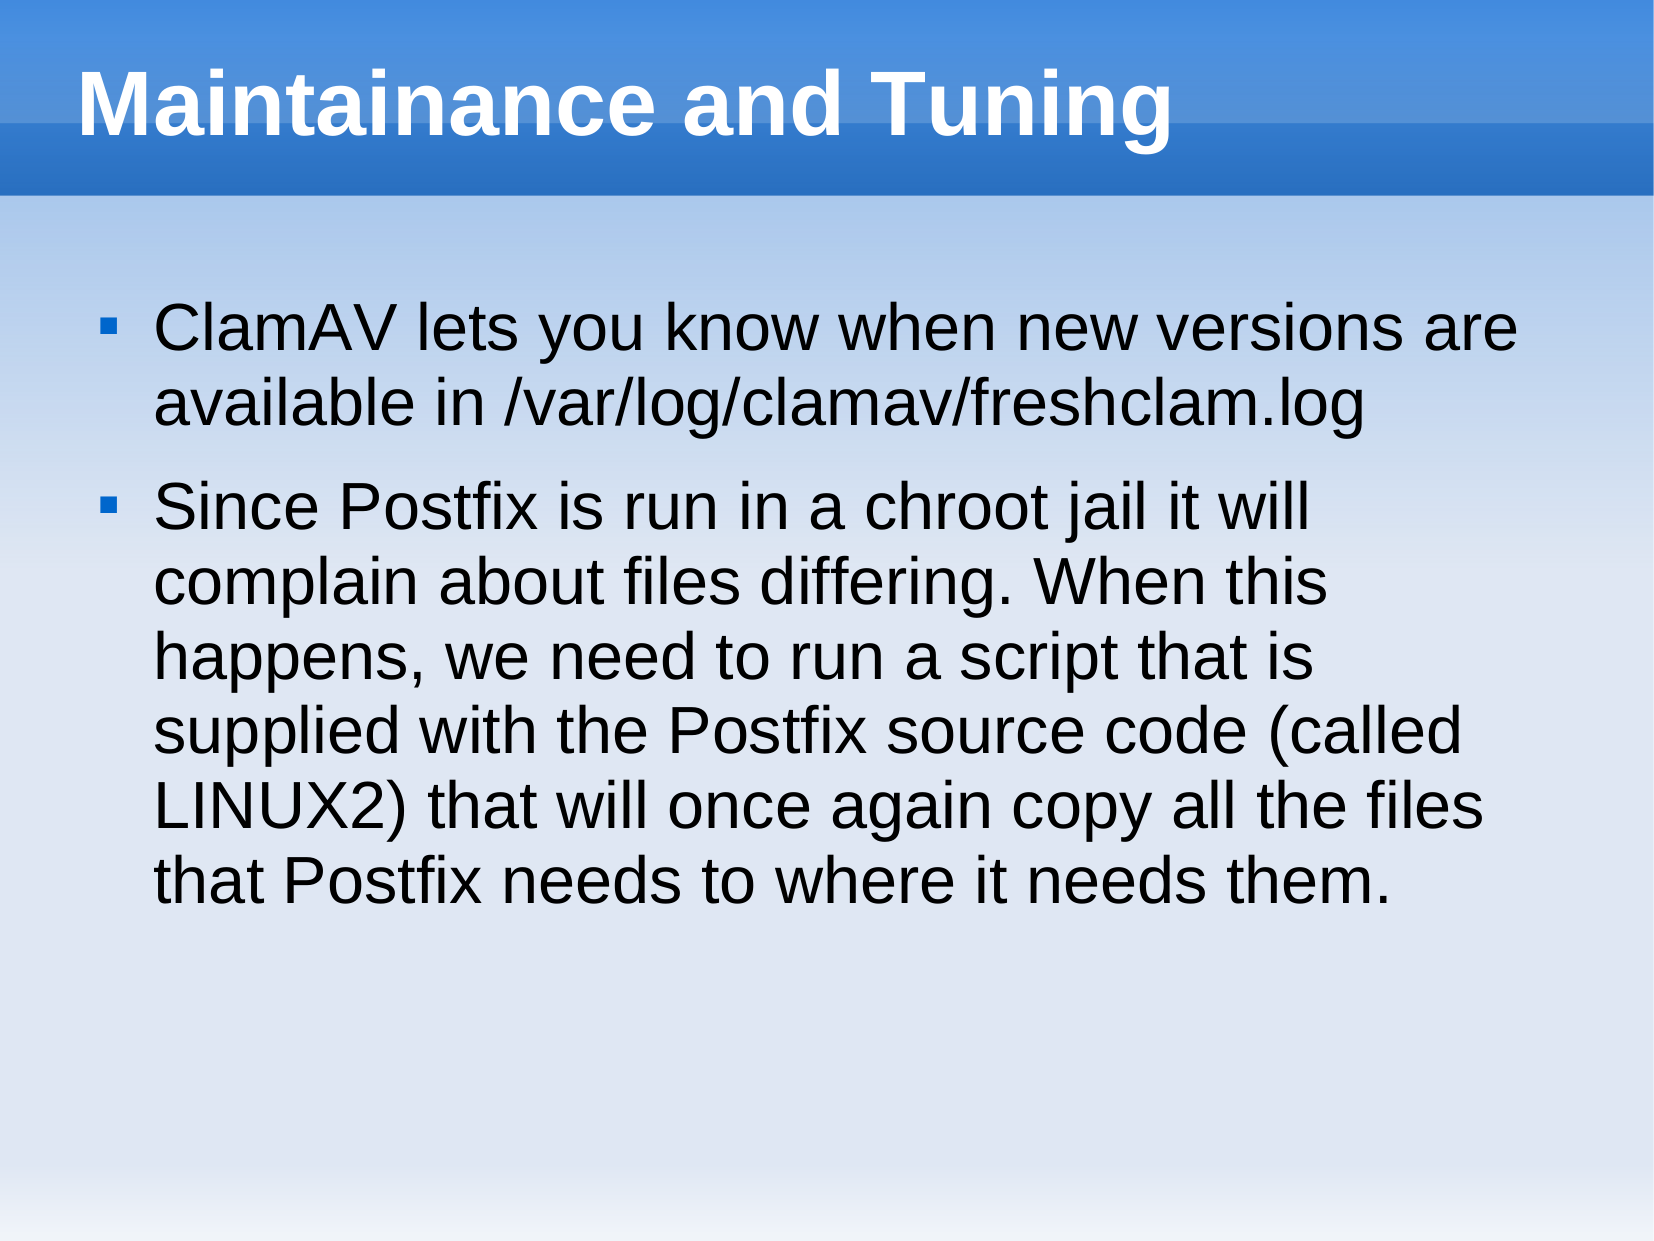

# Maintainance and Tuning
ClamAV lets you know when new versions are available in /var/log/clamav/freshclam.log
Since Postfix is run in a chroot jail it will complain about files differing. When this happens, we need to run a script that is supplied with the Postfix source code (called LINUX2) that will once again copy all the files that Postfix needs to where it needs them.